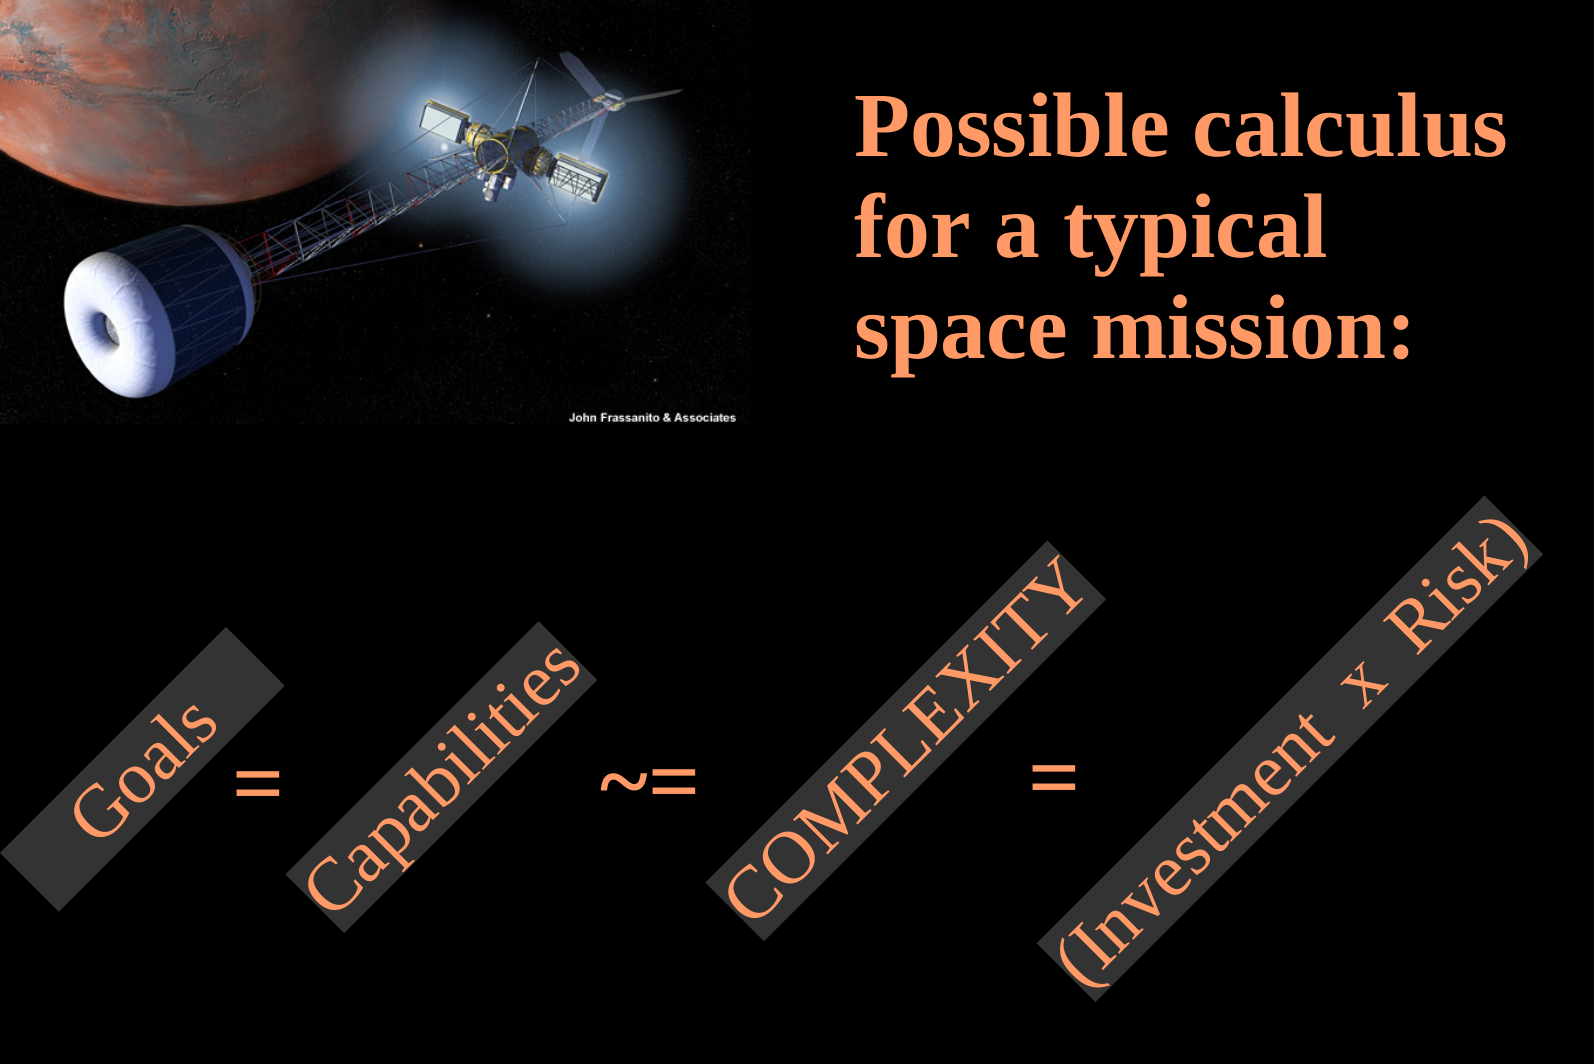

Possible calculus for a typical
space mission:
COMPLEXITY
(Investment x Risk)
=
Goals
~=
=
Capabilities